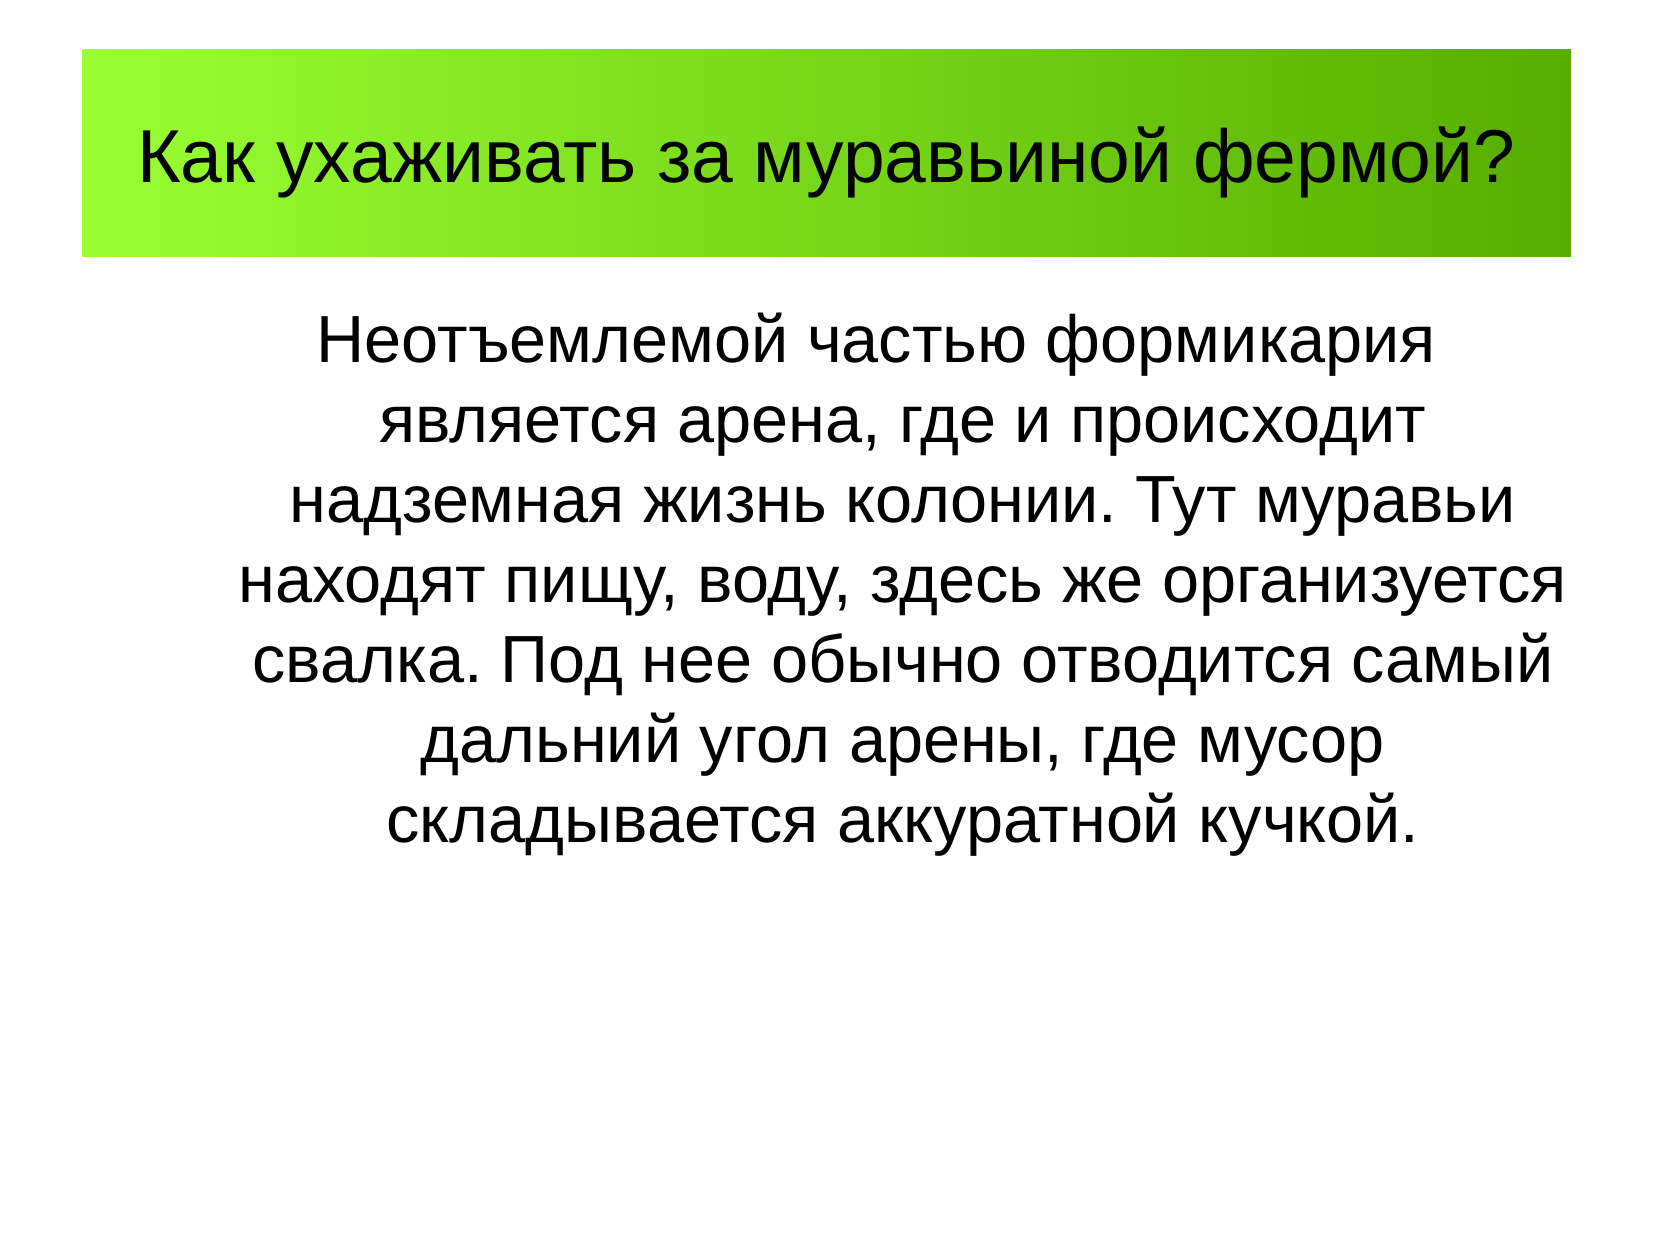

# Как ухаживать за муравьиной фермой?
Неотъемлемой частью формикария является арена, где и происходит надземная жизнь колонии. Тут муравьи находят пищу, воду, здесь же организуется свалка. Под нее обычно отводится самый дальний угол арены, где мусор складывается аккуратной кучкой.